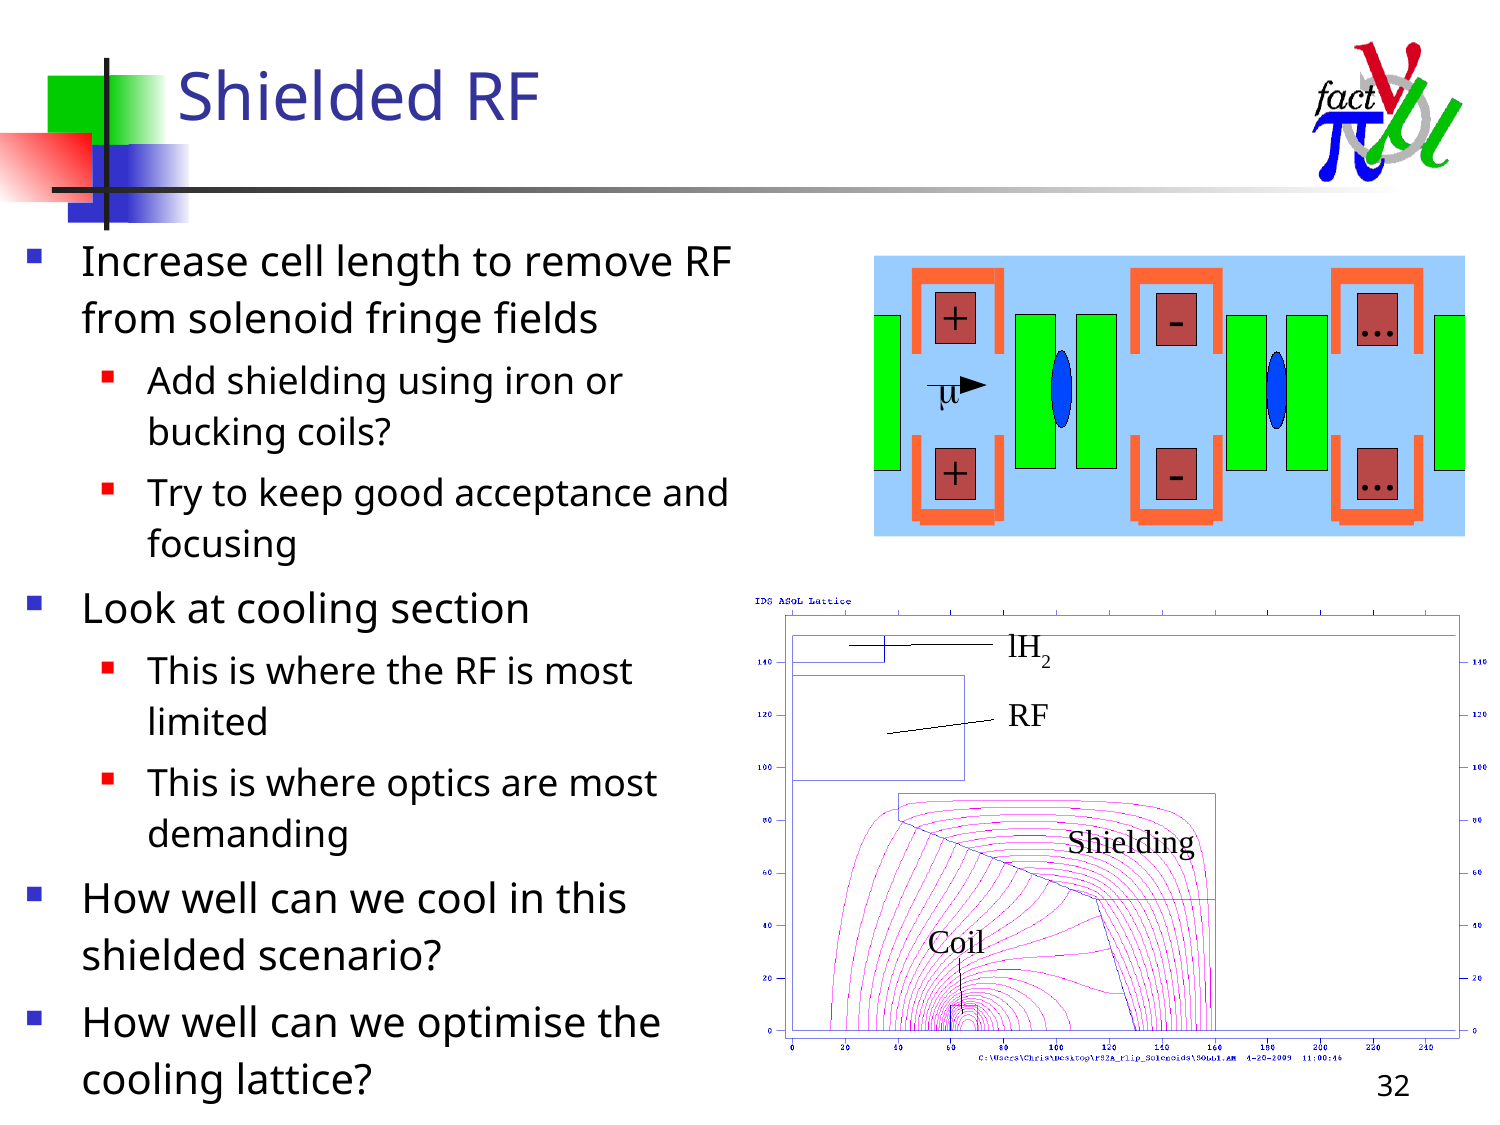

# Shielded RF
Increase cell length to remove RF from solenoid fringe fields
Add shielding using iron or bucking coils?
Try to keep good acceptance and focusing
Look at cooling section
This is where the RF is most limited
This is where optics are most demanding
How well can we cool in this shielded scenario?
How well can we optimise the cooling lattice?
Try to keep RF cavities in < 0.5 T fields
+
-
...
m
+
-
...
lH2
RF
Shielding
Coil
32